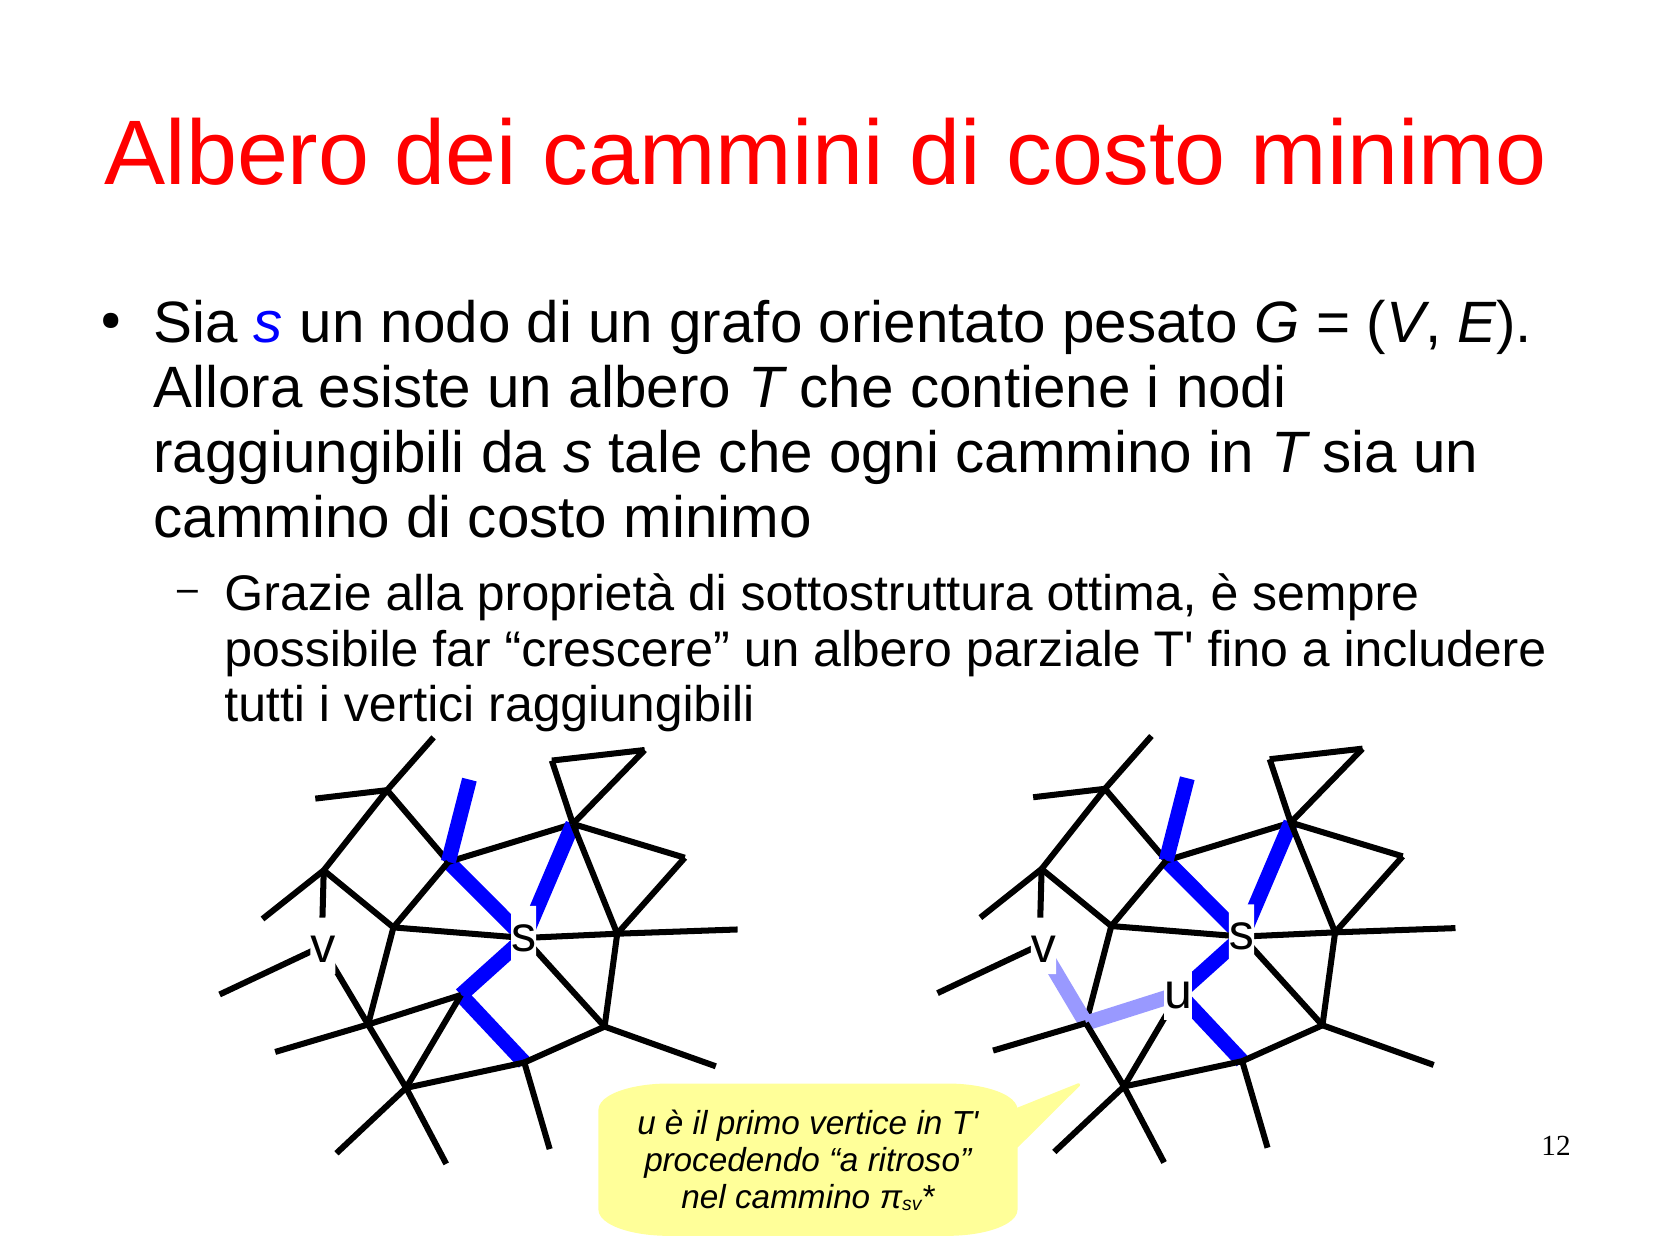

# Albero dei cammini di costo minimo
Sia s un nodo di un grafo orientato pesato G = (V, E). Allora esiste un albero T che contiene i nodi raggiungibili da s tale che ogni cammino in T sia un cammino di costo minimo
Grazie alla proprietà di sottostruttura ottima, è sempre possibile far “crescere” un albero parziale T' fino a includere tutti i vertici raggiungibili
s
s
v
v
u
u è il primo vertice in T' procedendo “a ritroso” nel cammino πsv*
Cammini di Costo Minimo
12